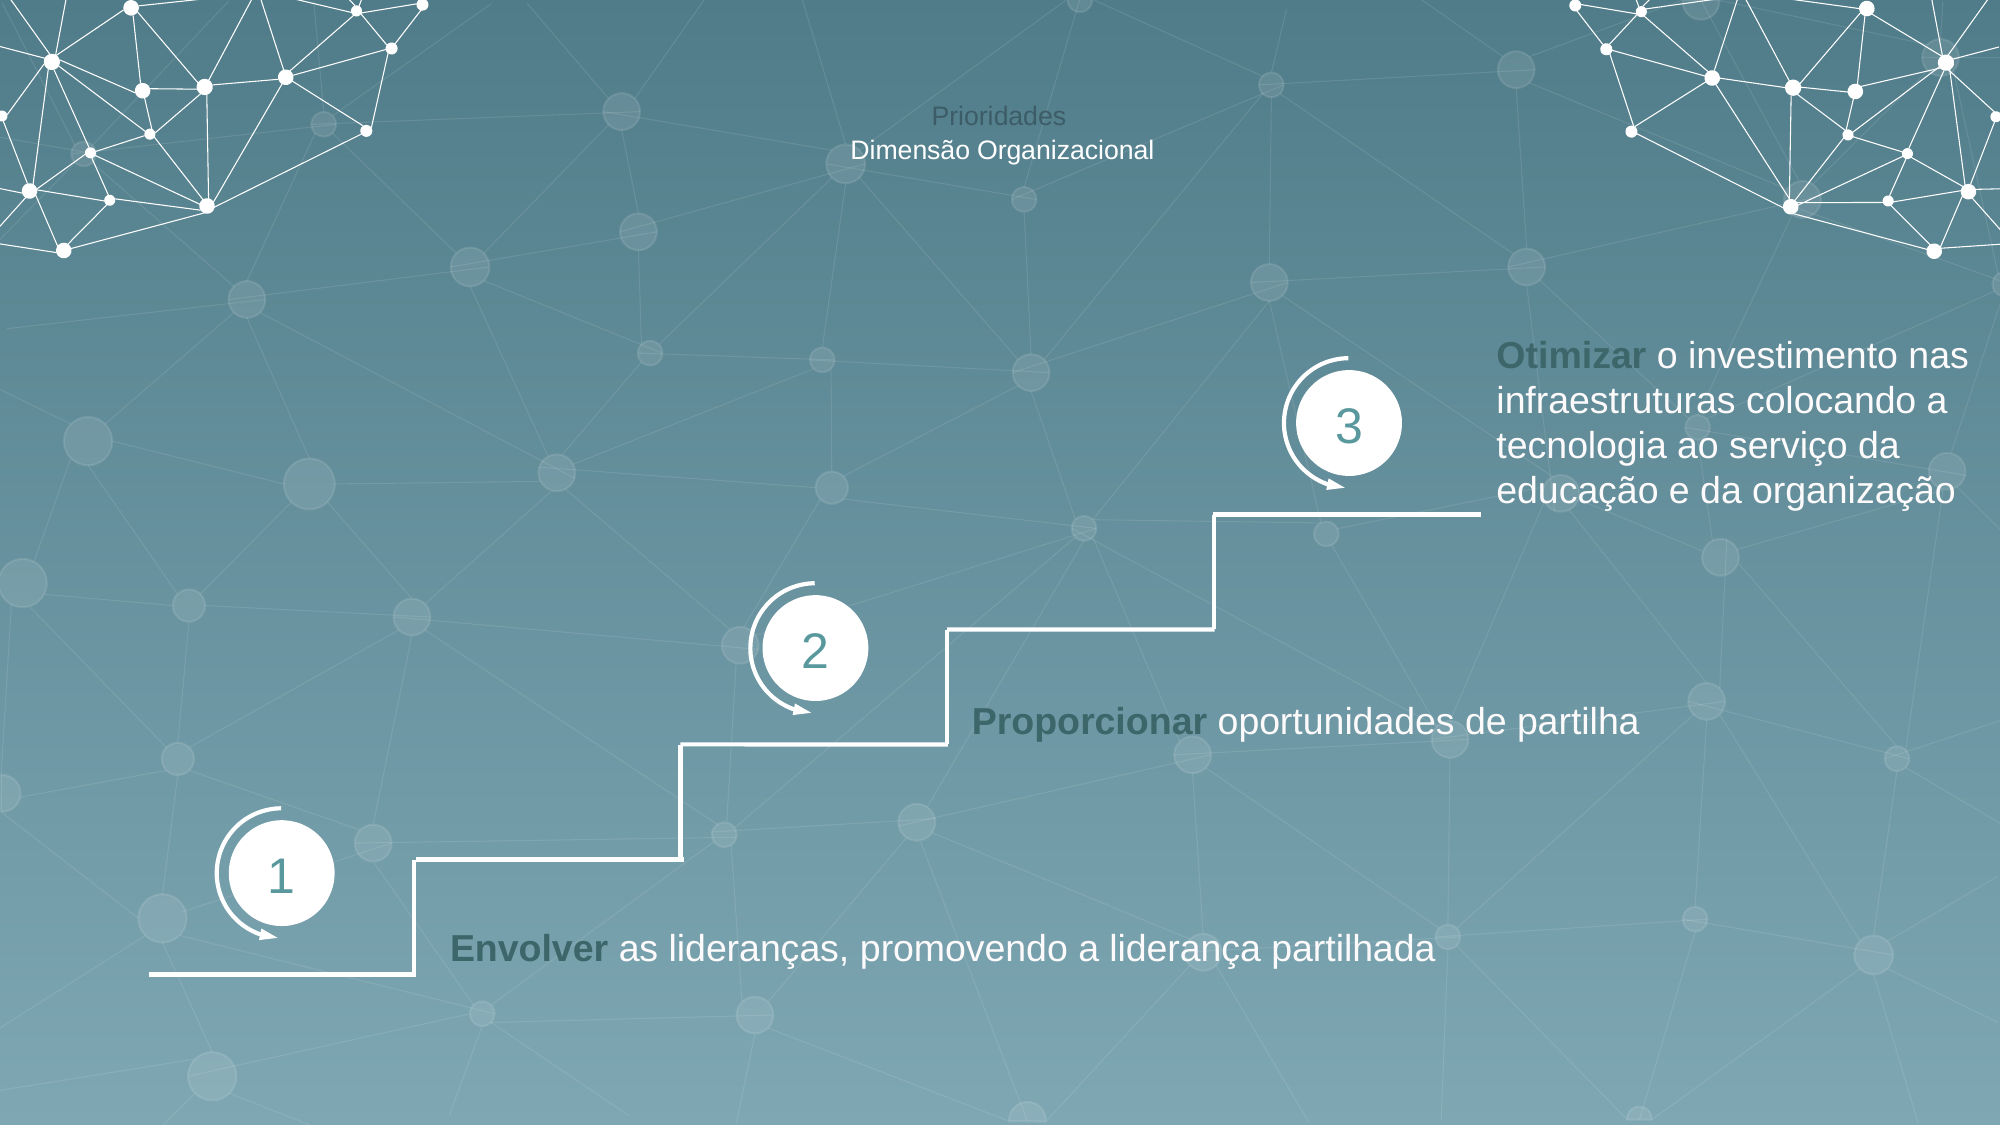

# Prioridades
Dimensão Organizacional
Otimizar o investimento nas infraestruturas colocando a tecnologia ao serviço da educação e da organização
3
2
Proporcionar oportunidades de partilha
1
Envolver as lideranças, promovendo a liderança partilhada